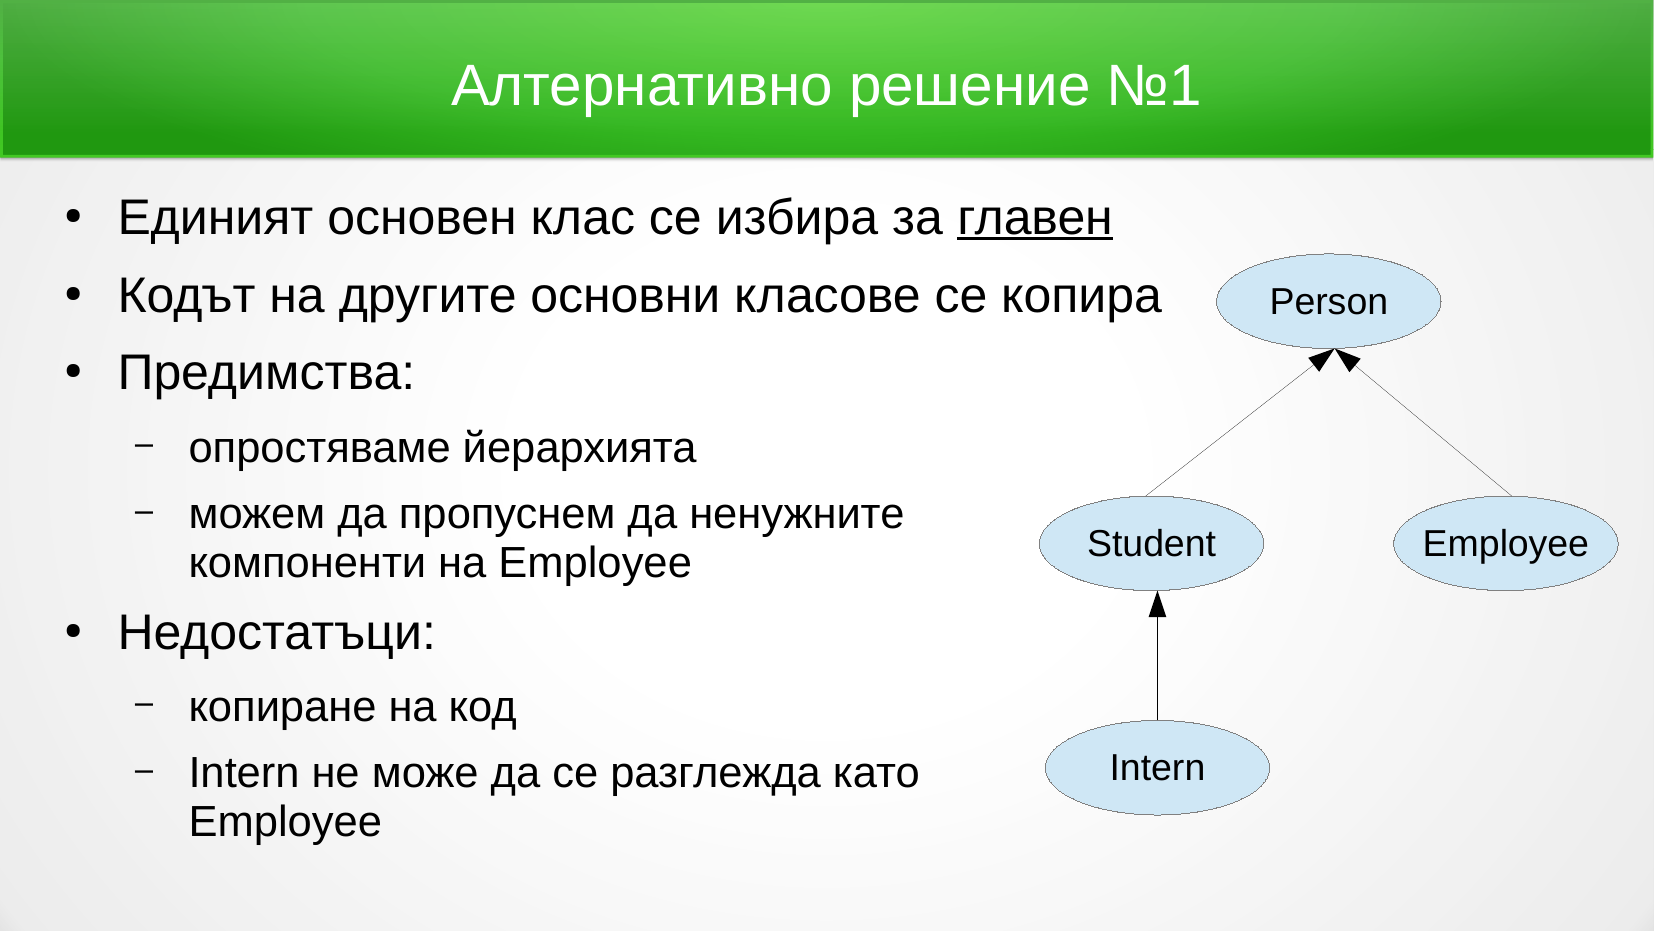

# Алтернативно решение №1
Eдиният основен клас се избира за главен
Кодът на другите основни класове се копира
Предимства:
опростяваме йерархията
можем да пропуснем да ненужните
компоненти на Employee
Недостатъци:
копиране на код
Intern не може да се разглежда като
Employee
Person
Student
Employee
Intern